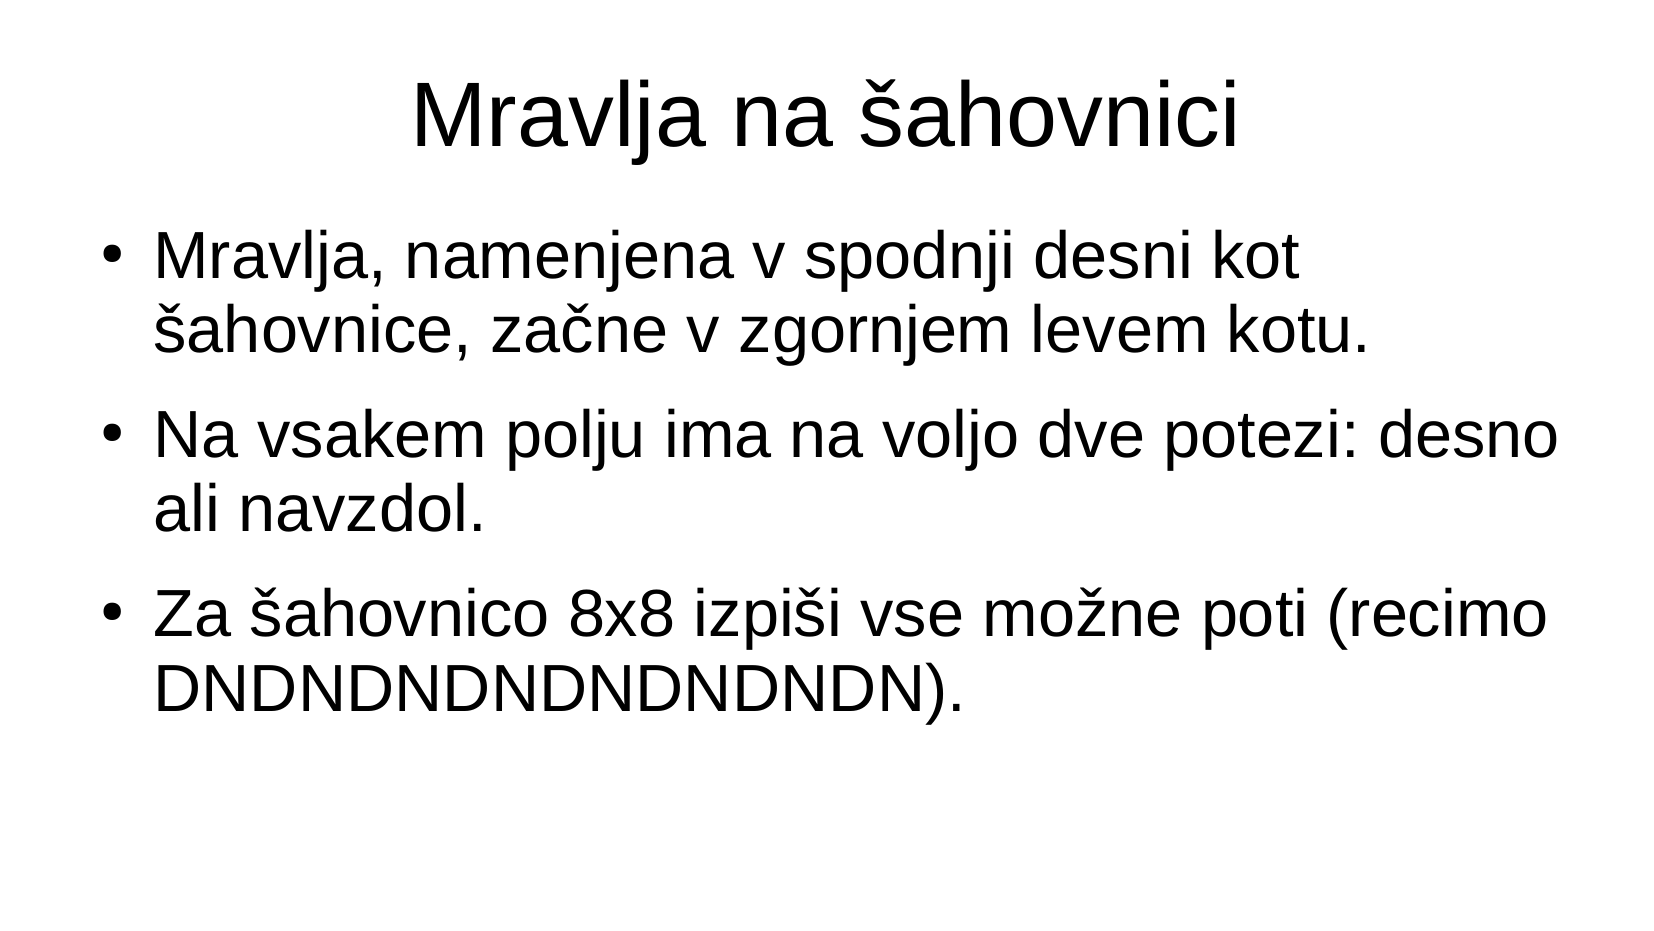

# Mravlja na šahovnici
Mravlja, namenjena v spodnji desni kot šahovnice, začne v zgornjem levem kotu.
Na vsakem polju ima na voljo dve potezi: desno ali navzdol.
Za šahovnico 8x8 izpiši vse možne poti (recimo DNDNDNDNDNDNDNDN).